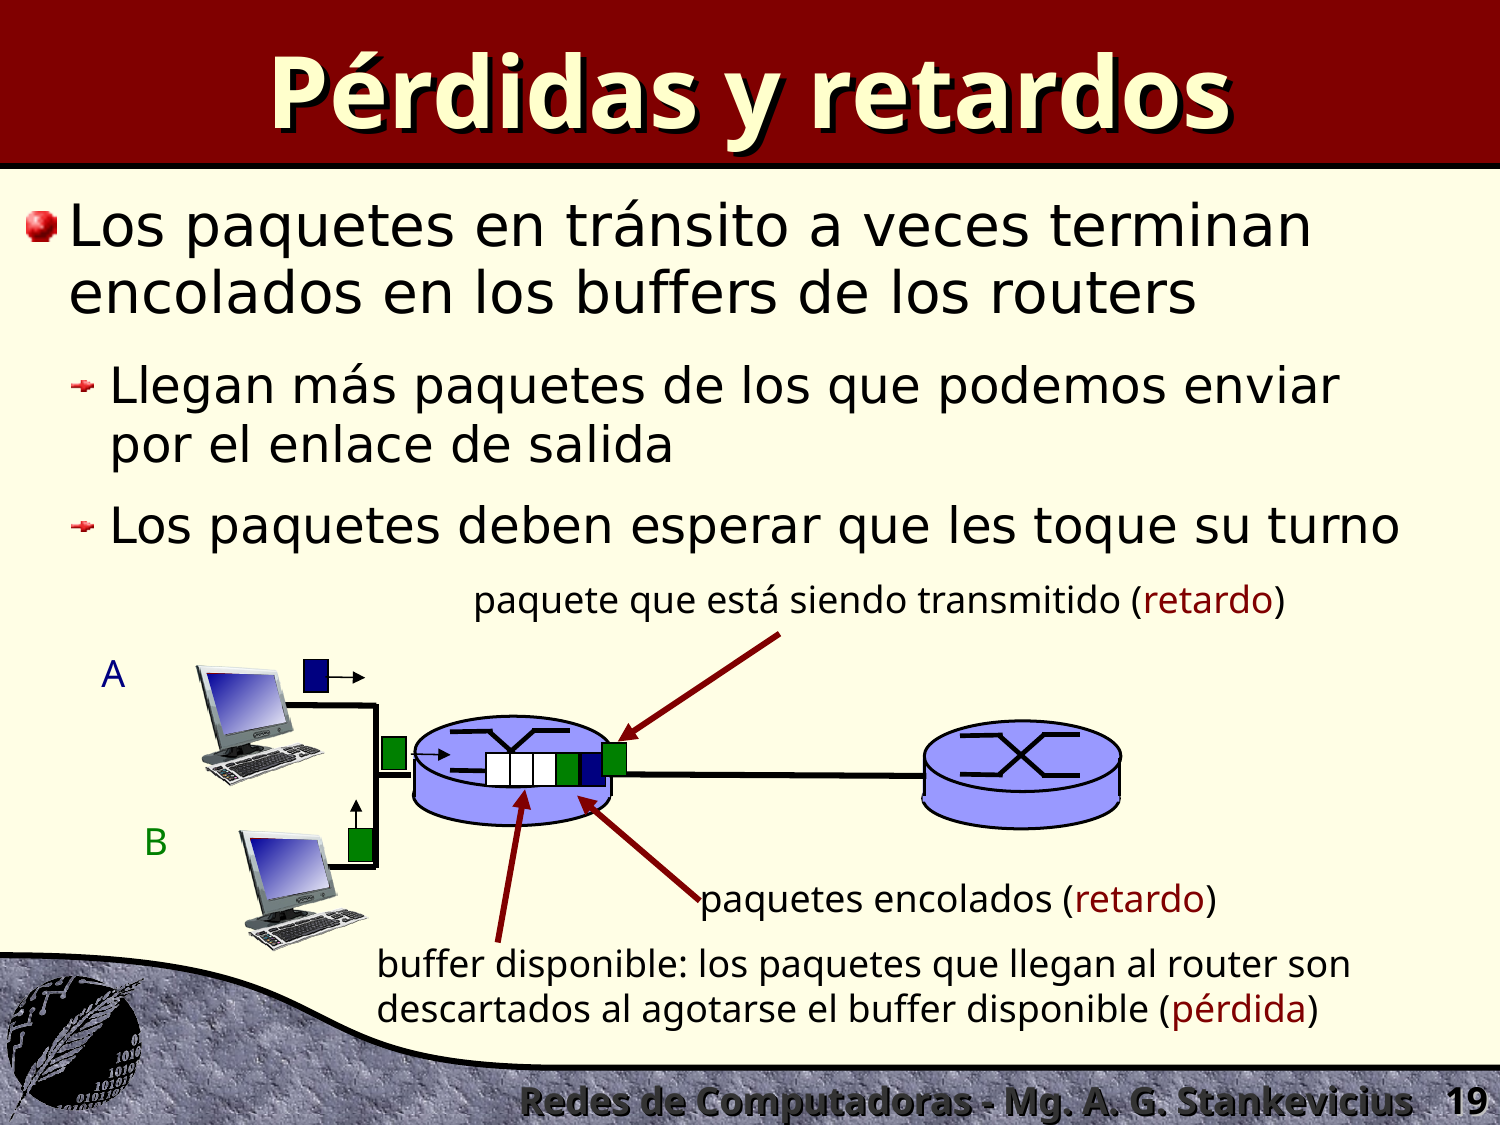

# Pérdidas y retardos
Los paquetes en tránsito a veces terminan encolados en los buffers de los routers
Llegan más paquetes de los que podemos enviar
por el enlace de salida
Los paquetes deben esperar que les toque su turno
paquete que está siendo transmitido (retardo)
A
B
paquetes encolados (retardo)
buffer disponible: los paquetes que llegan al router son
descartados al agotarse el buffer disponible (pérdida)
19